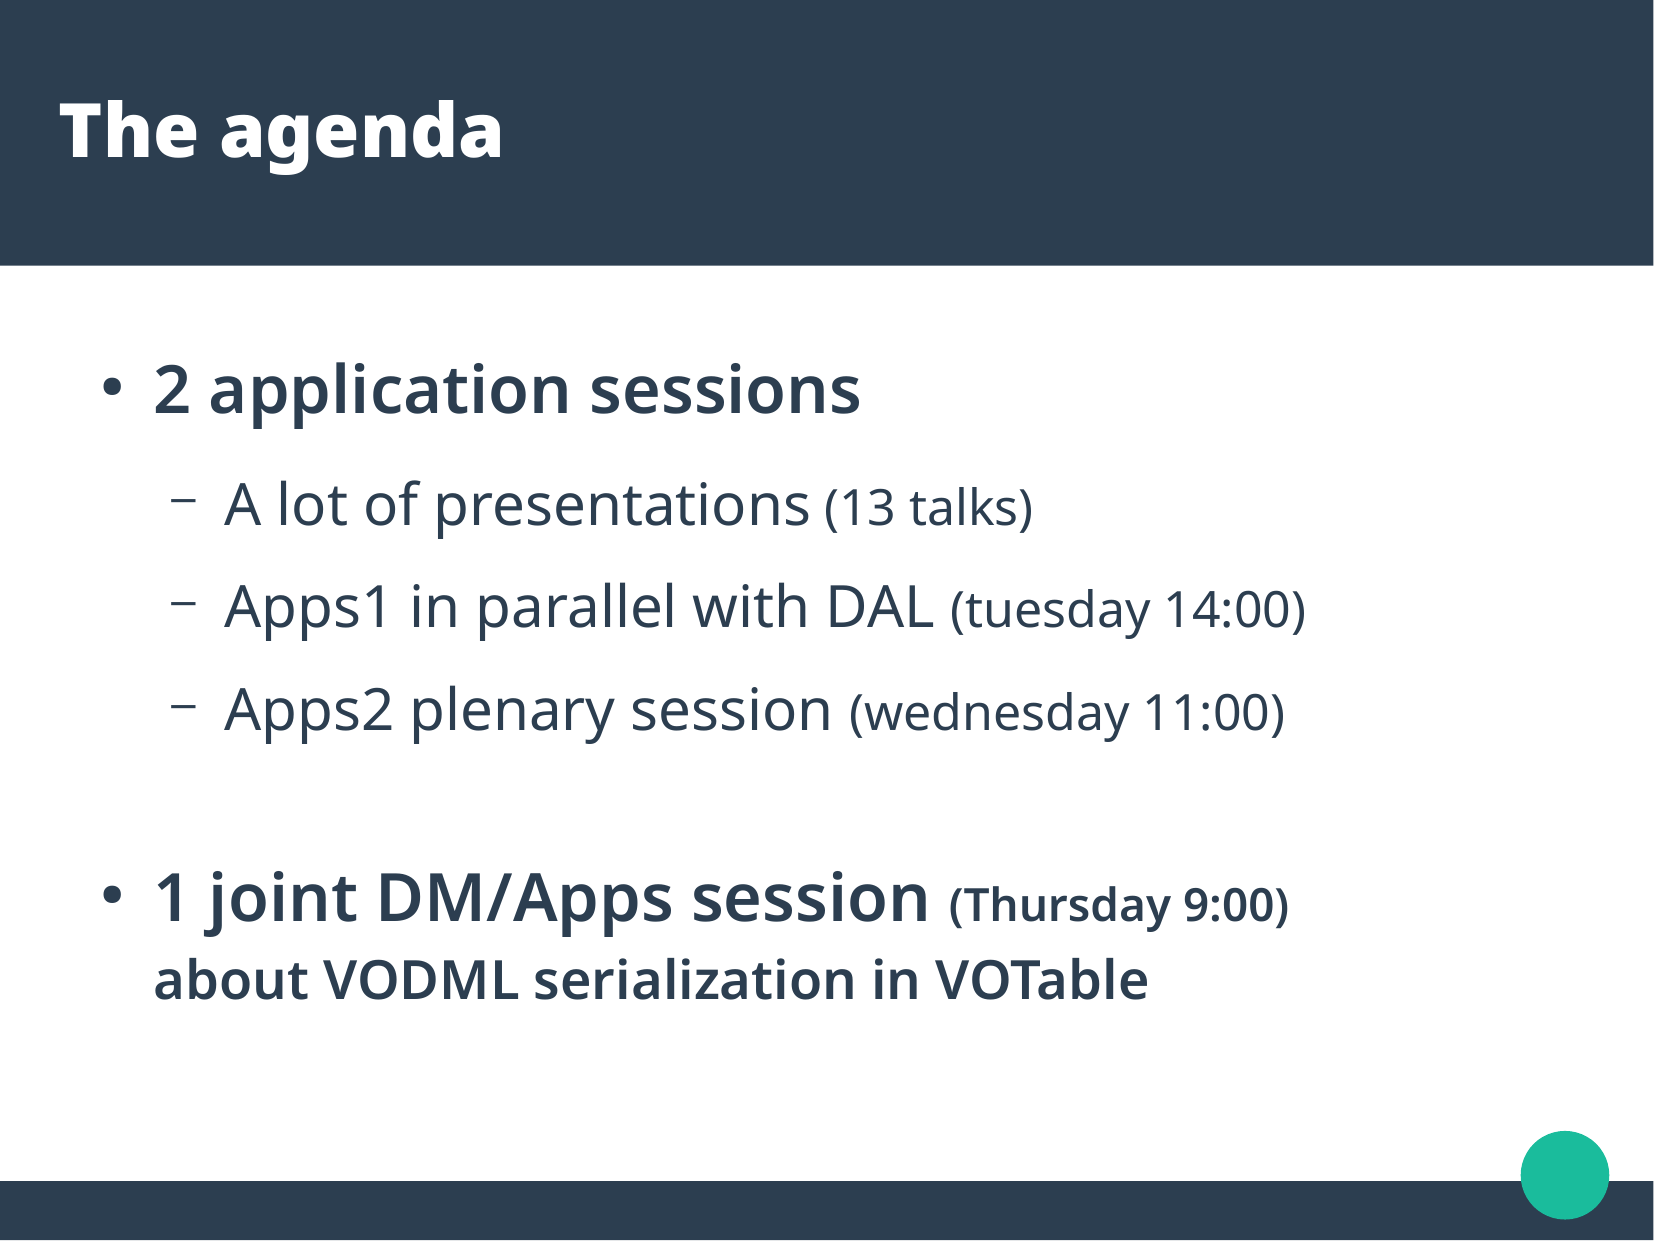

# The agenda
2 application sessions
A lot of presentations (13 talks)
Apps1 in parallel with DAL (tuesday 14:00)
Apps2 plenary session (wednesday 11:00)
1 joint DM/Apps session (Thursday 9:00)
about VODML serialization in VOTable